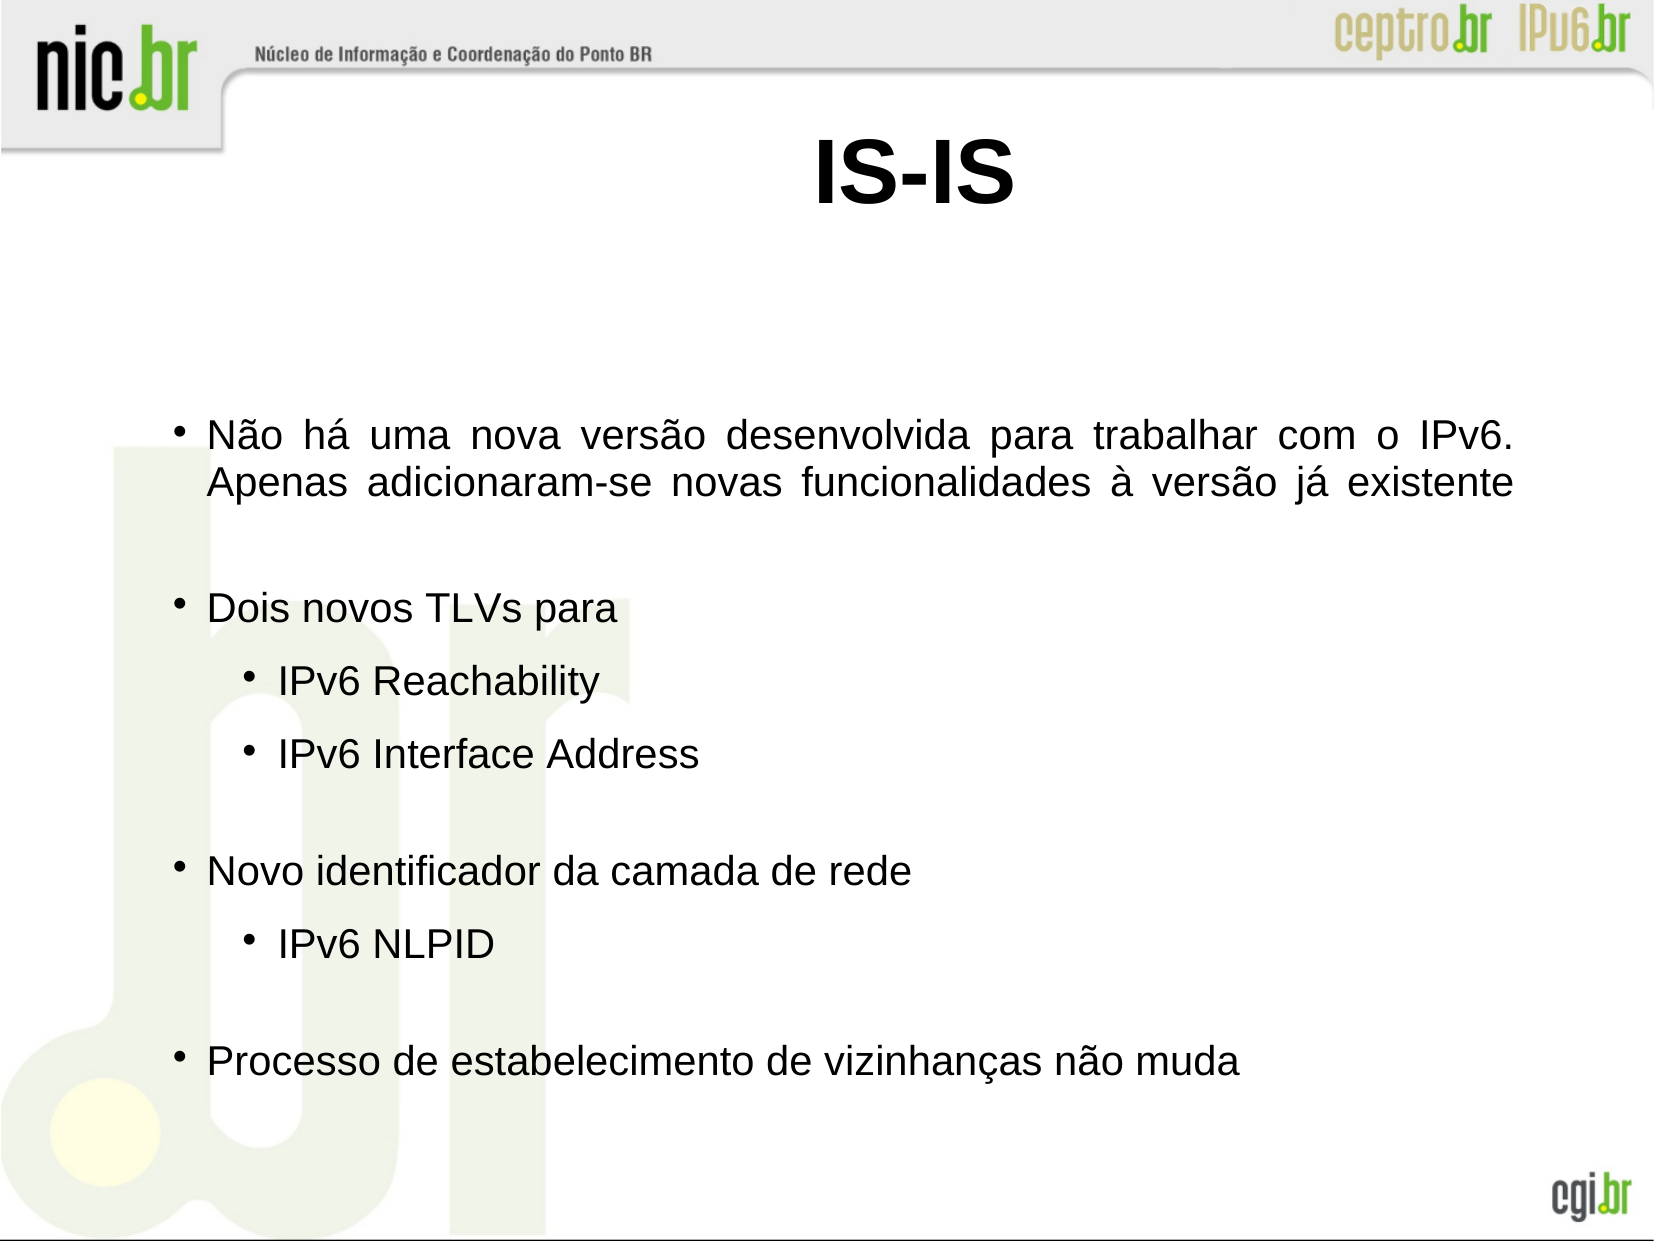

IS-IS
Não há uma nova versão desenvolvida para trabalhar com o IPv6. Apenas adicionaram-se novas funcionalidades à versão já existente
Dois novos TLVs para
IPv6 Reachability
IPv6 Interface Address
Novo identificador da camada de rede
IPv6 NLPID
Processo de estabelecimento de vizinhanças não muda